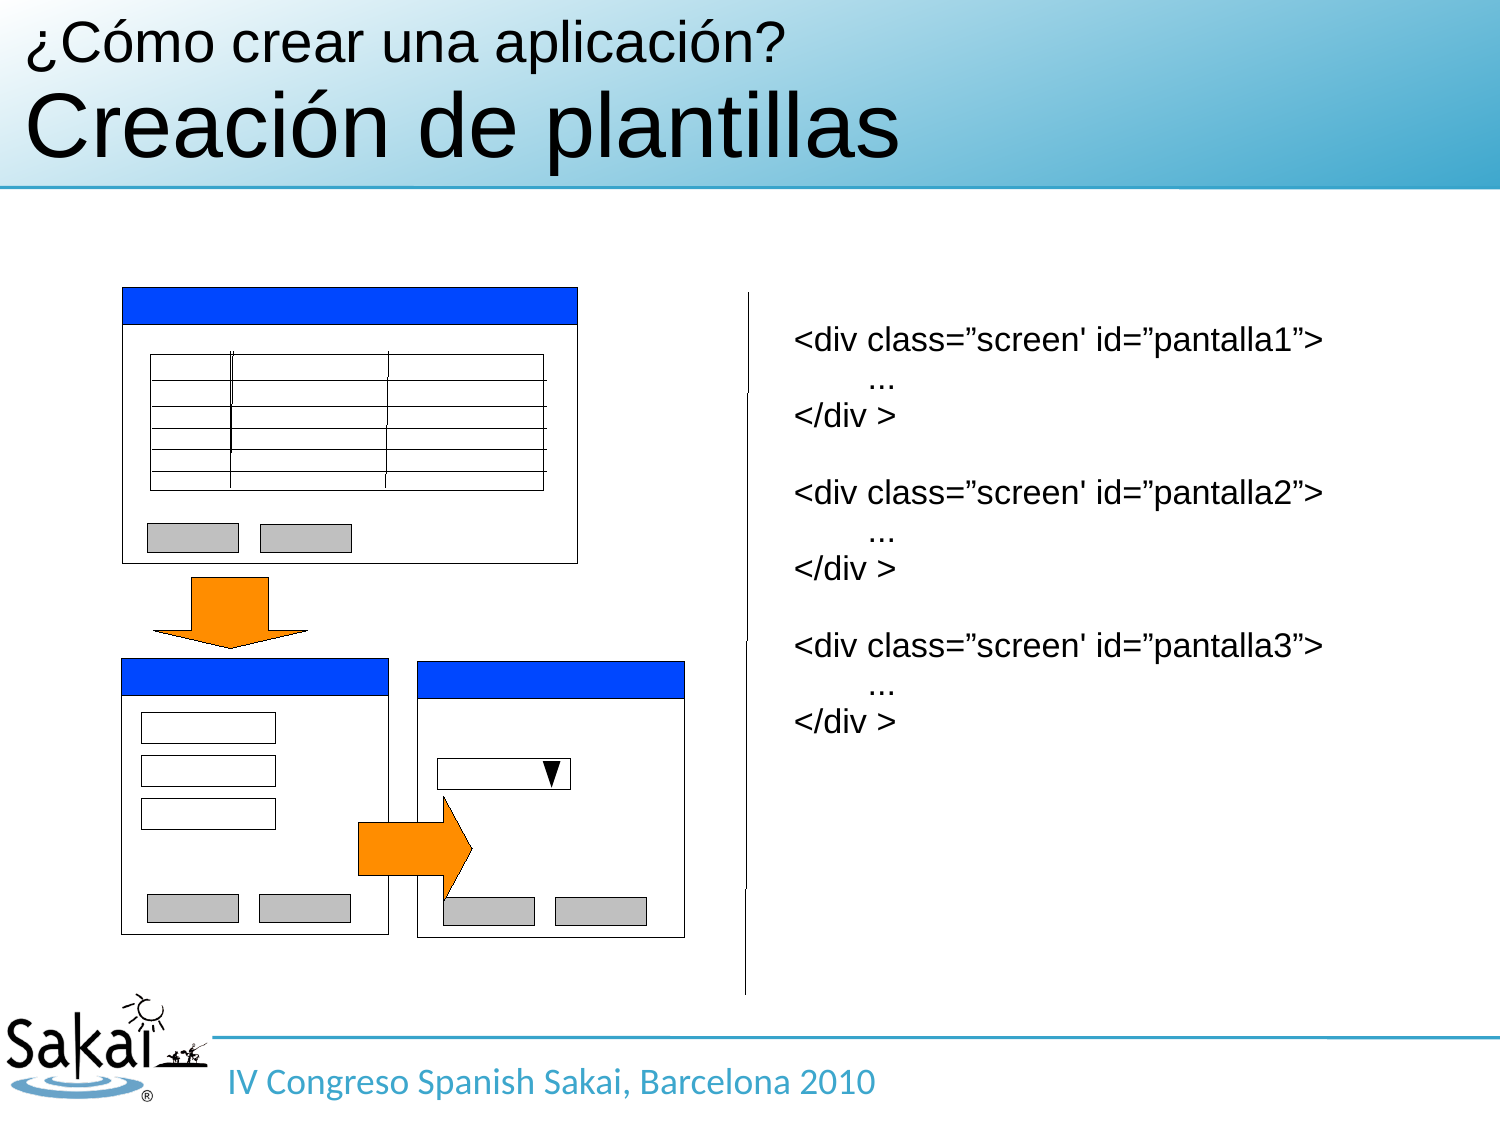

# ¿Cómo crear una aplicación? Creación de plantillas
<div class=”screen' id=”pantalla1”>
	...
</div >
<div class=”screen' id=”pantalla2”>
	...
</div >
<div class=”screen' id=”pantalla3”>
	...
</div >